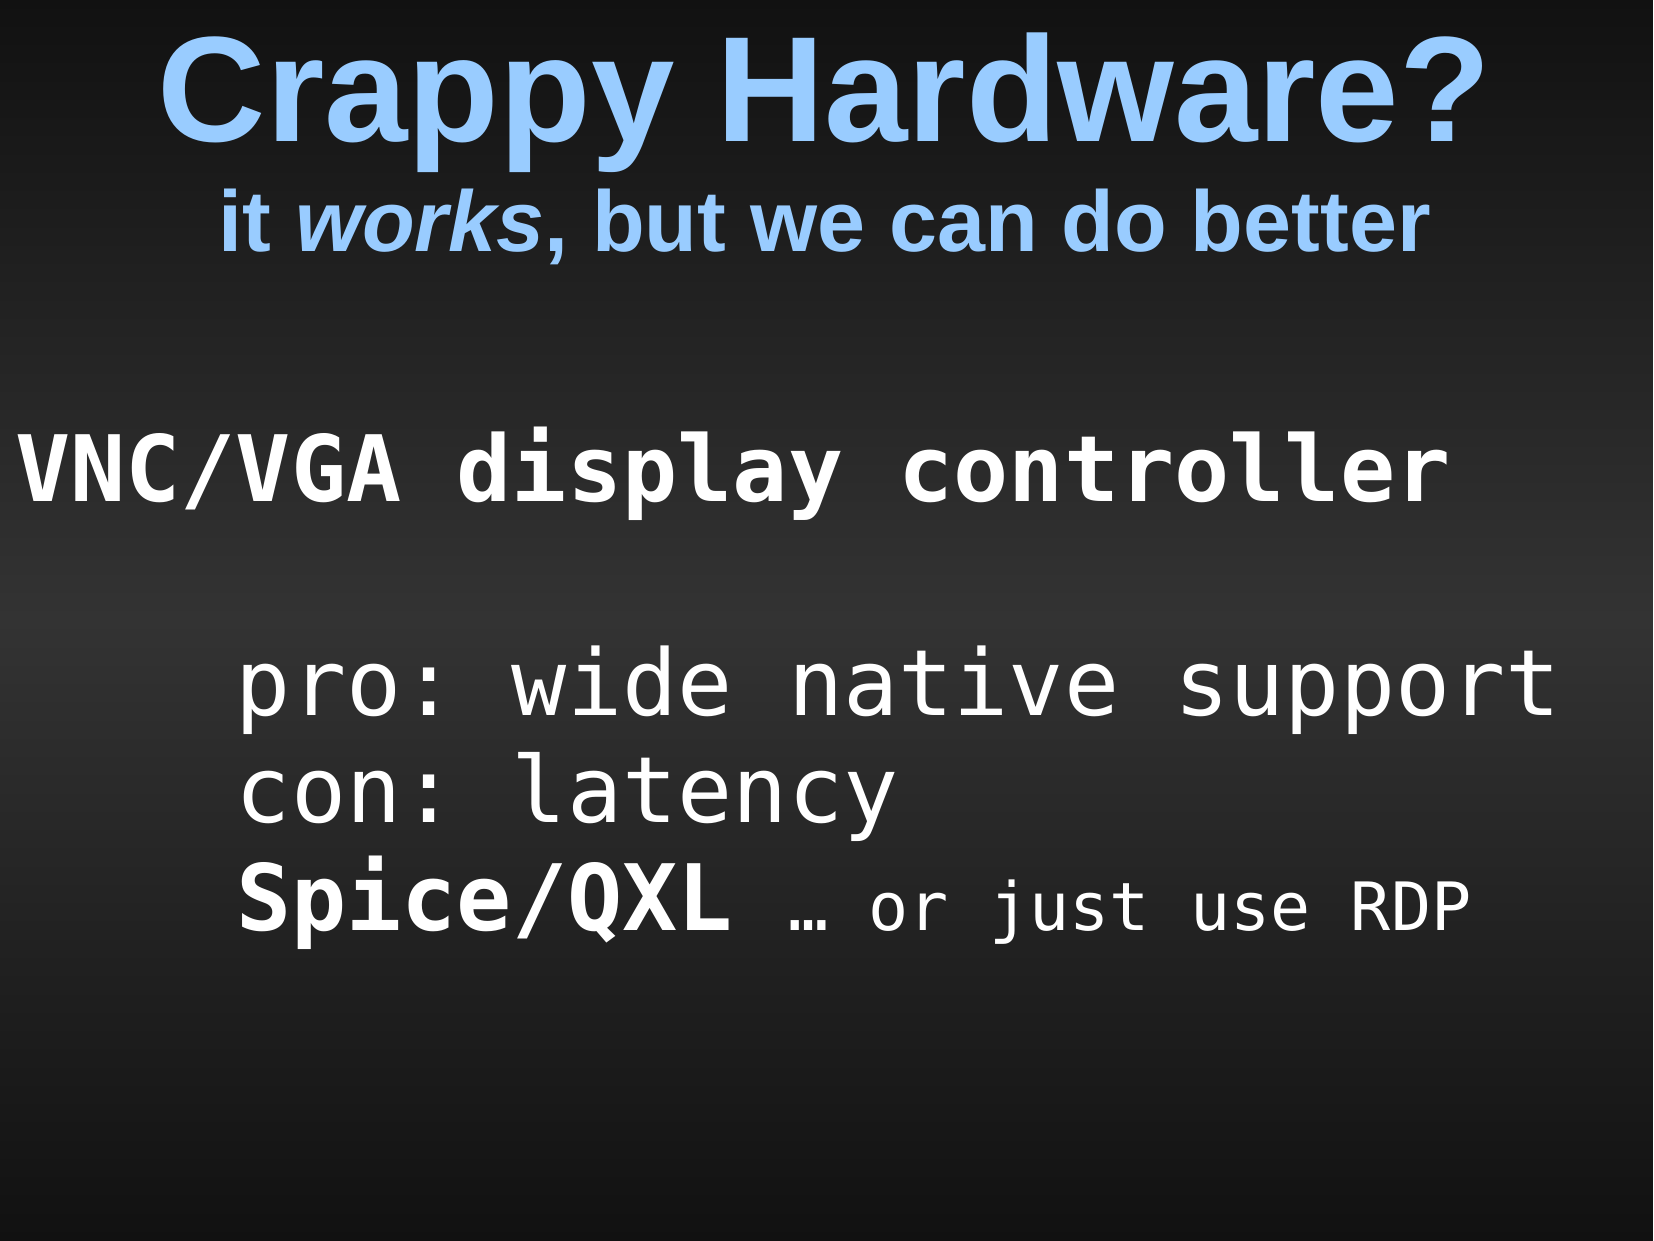

# Crappy Hardware? it works, but we can do better
VNC/VGA display controller
 pro: wide native support
 con: latency
 Spice/QXL … or just use RDP